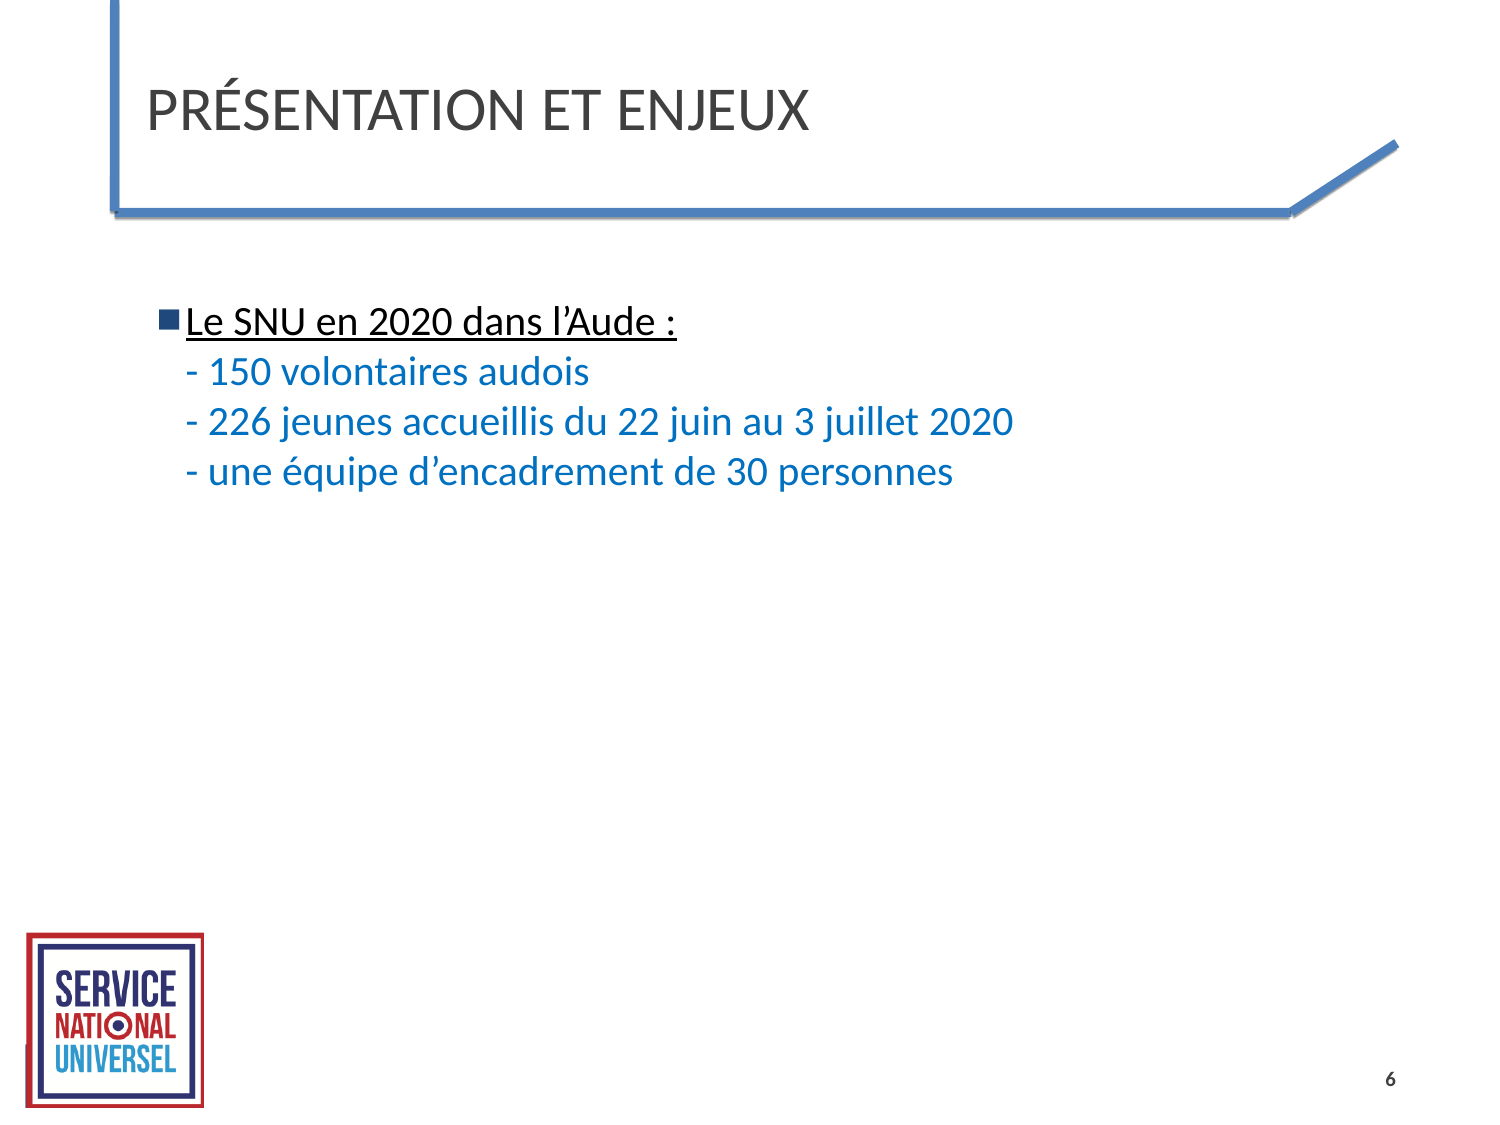

Présentation et enjeux
Le SNU en 2020 dans l’Aude :
- 150 volontaires audois
- 226 jeunes accueillis du 22 juin au 3 juillet 2020
- une équipe d’encadrement de 30 personnes